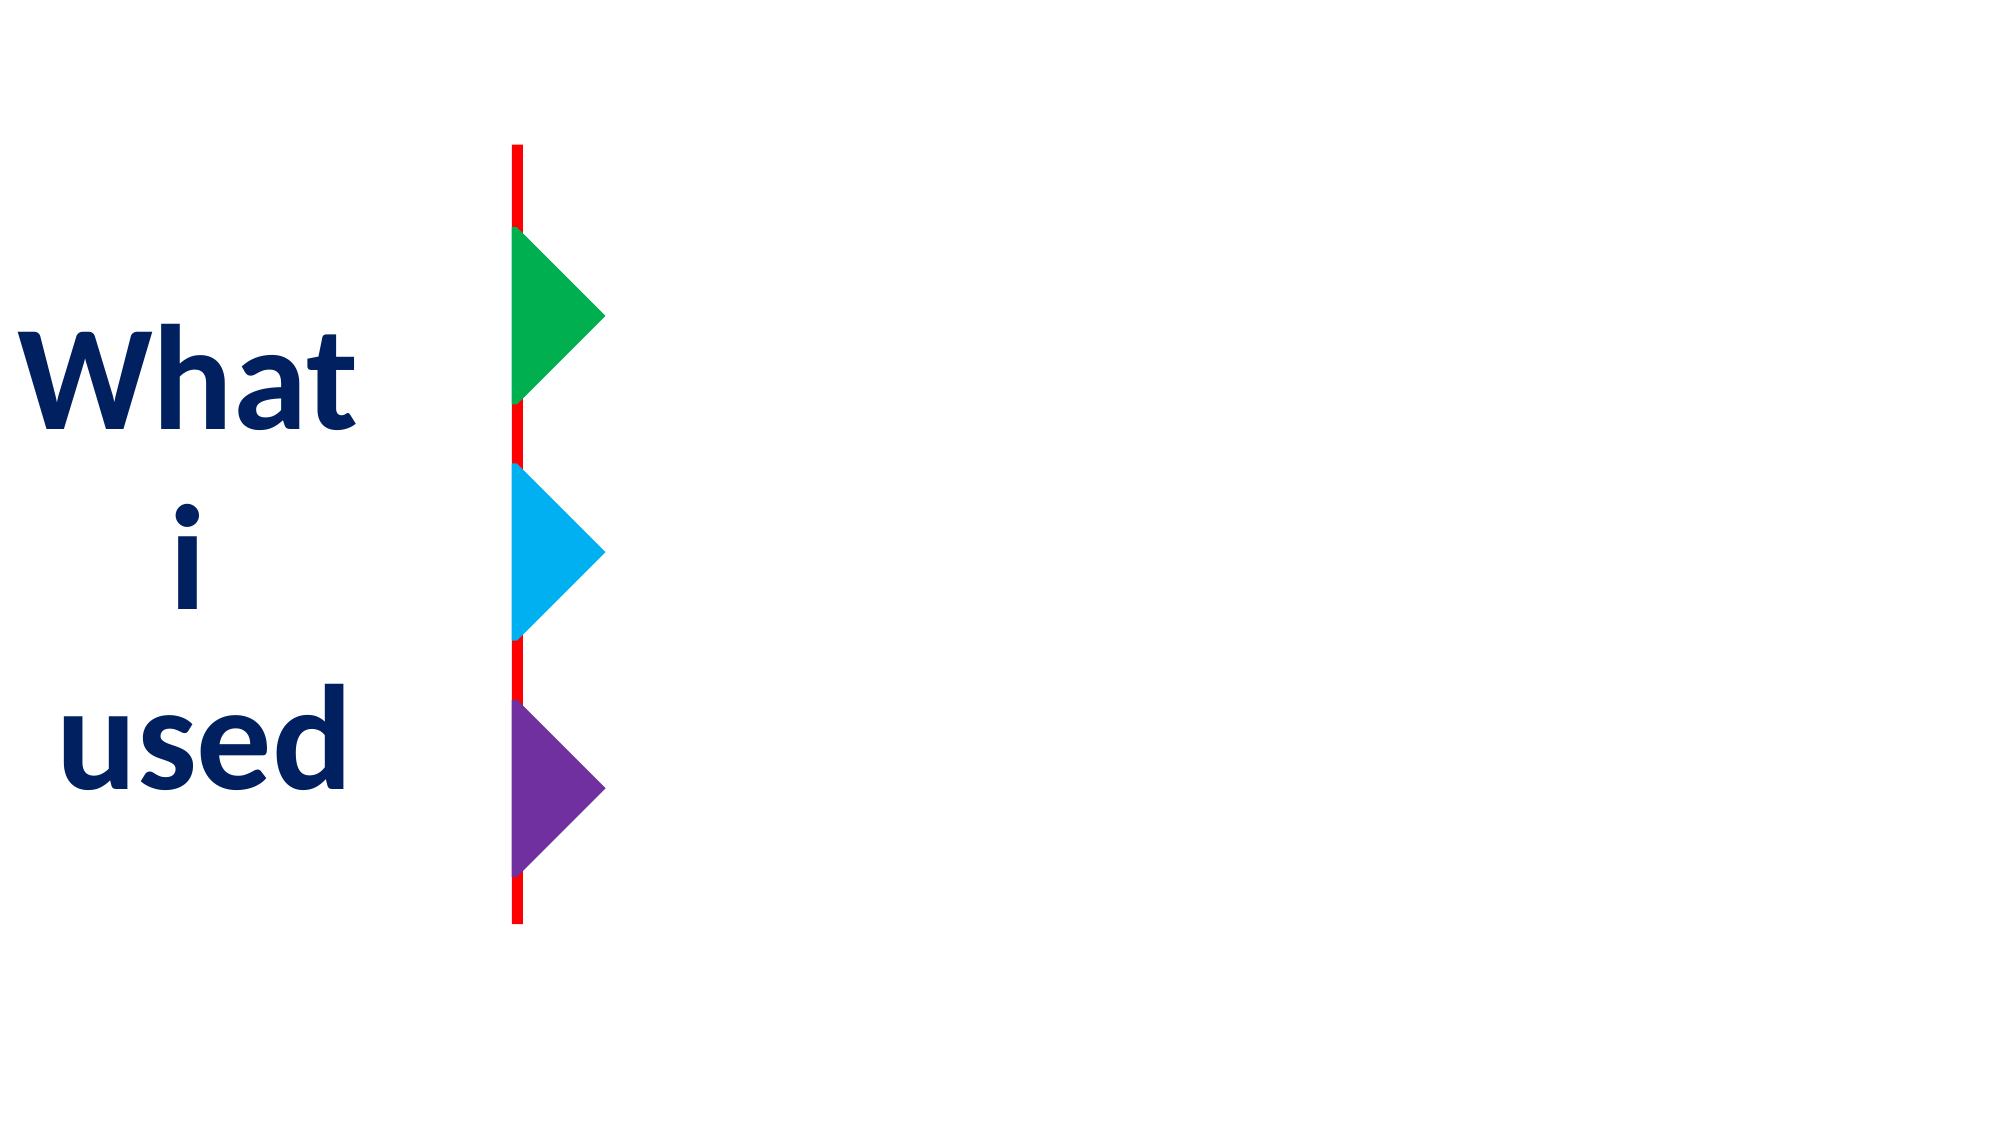

Glue gun
What
i
used
Carton
Metal Box